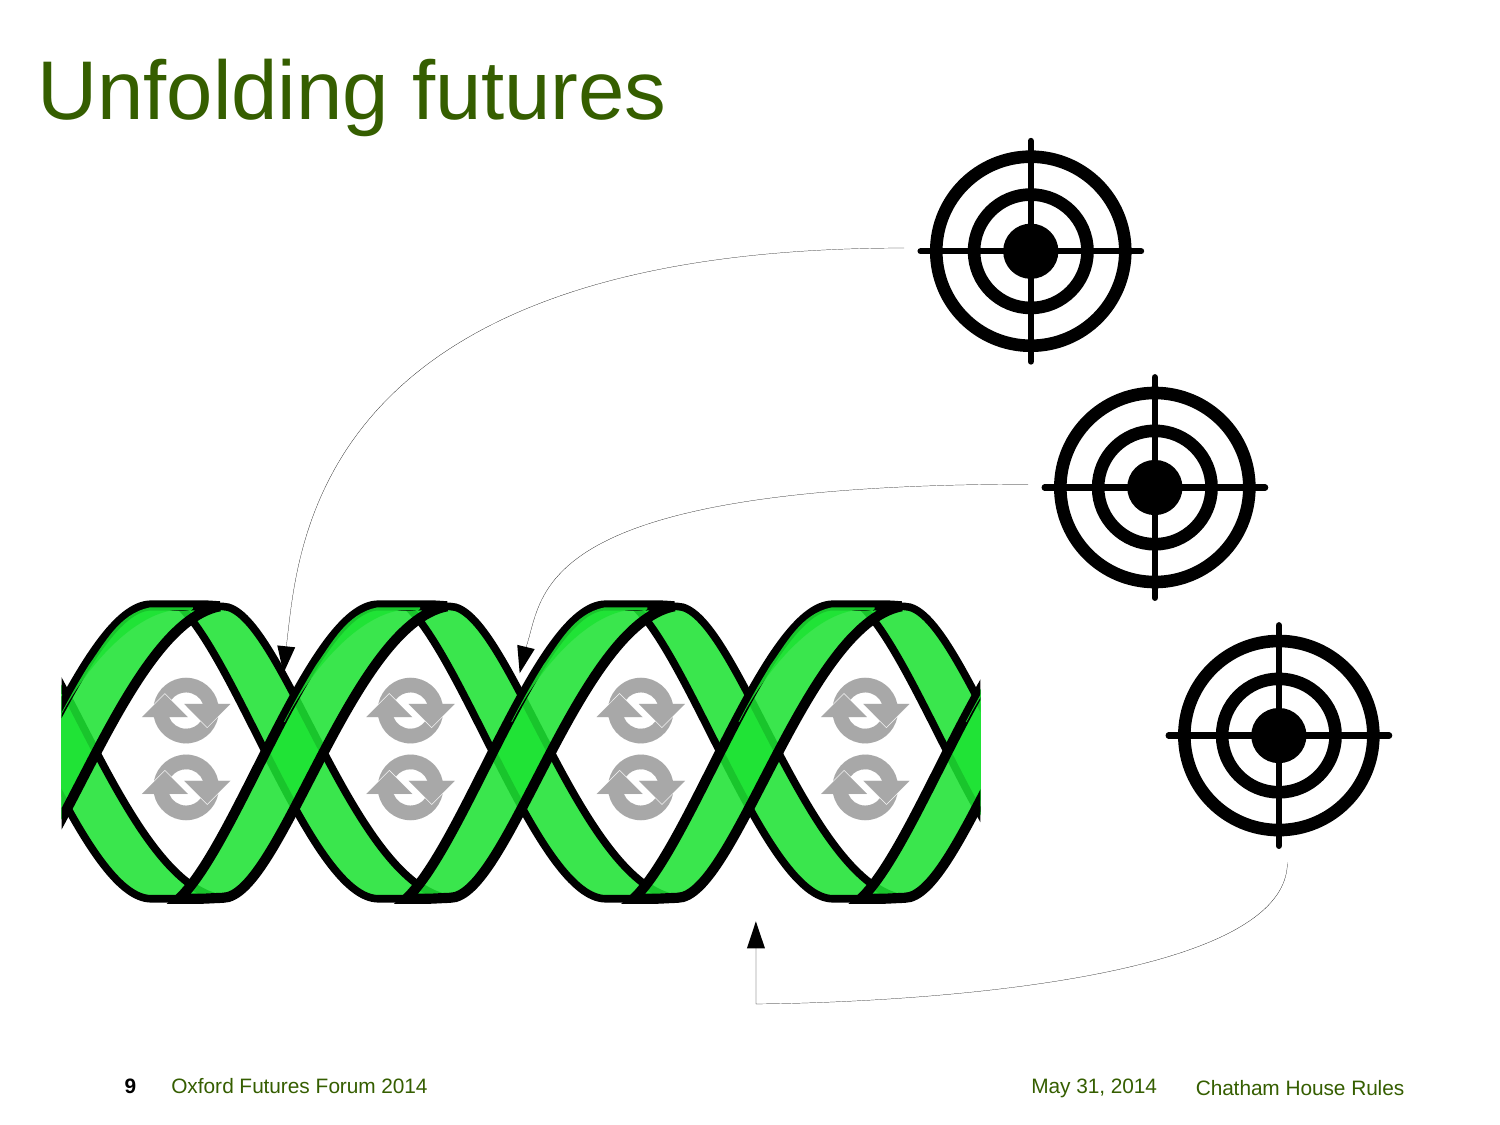

# Unfolding futures
9
Oxford Futures Forum 2014
May 31, 2014